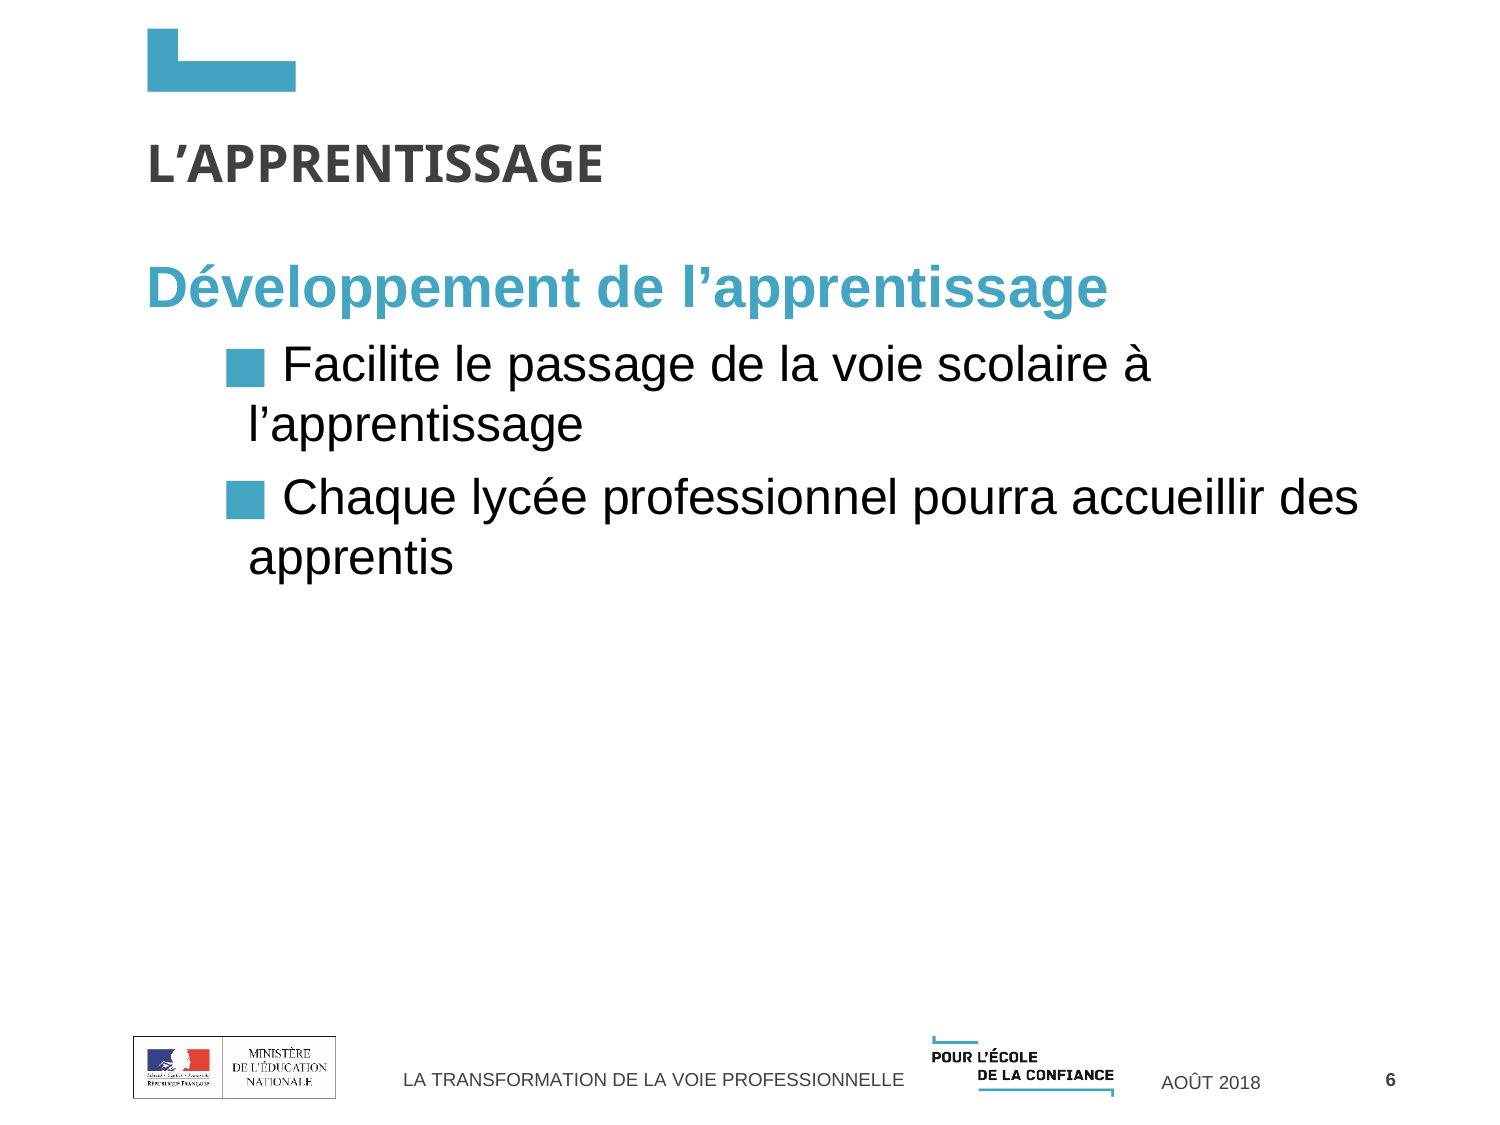

L’APPRENTISSAGE
Développement de l’apprentissage
 Facilite le passage de la voie scolaire à l’apprentissage
 Chaque lycée professionnel pourra accueillir des apprentis